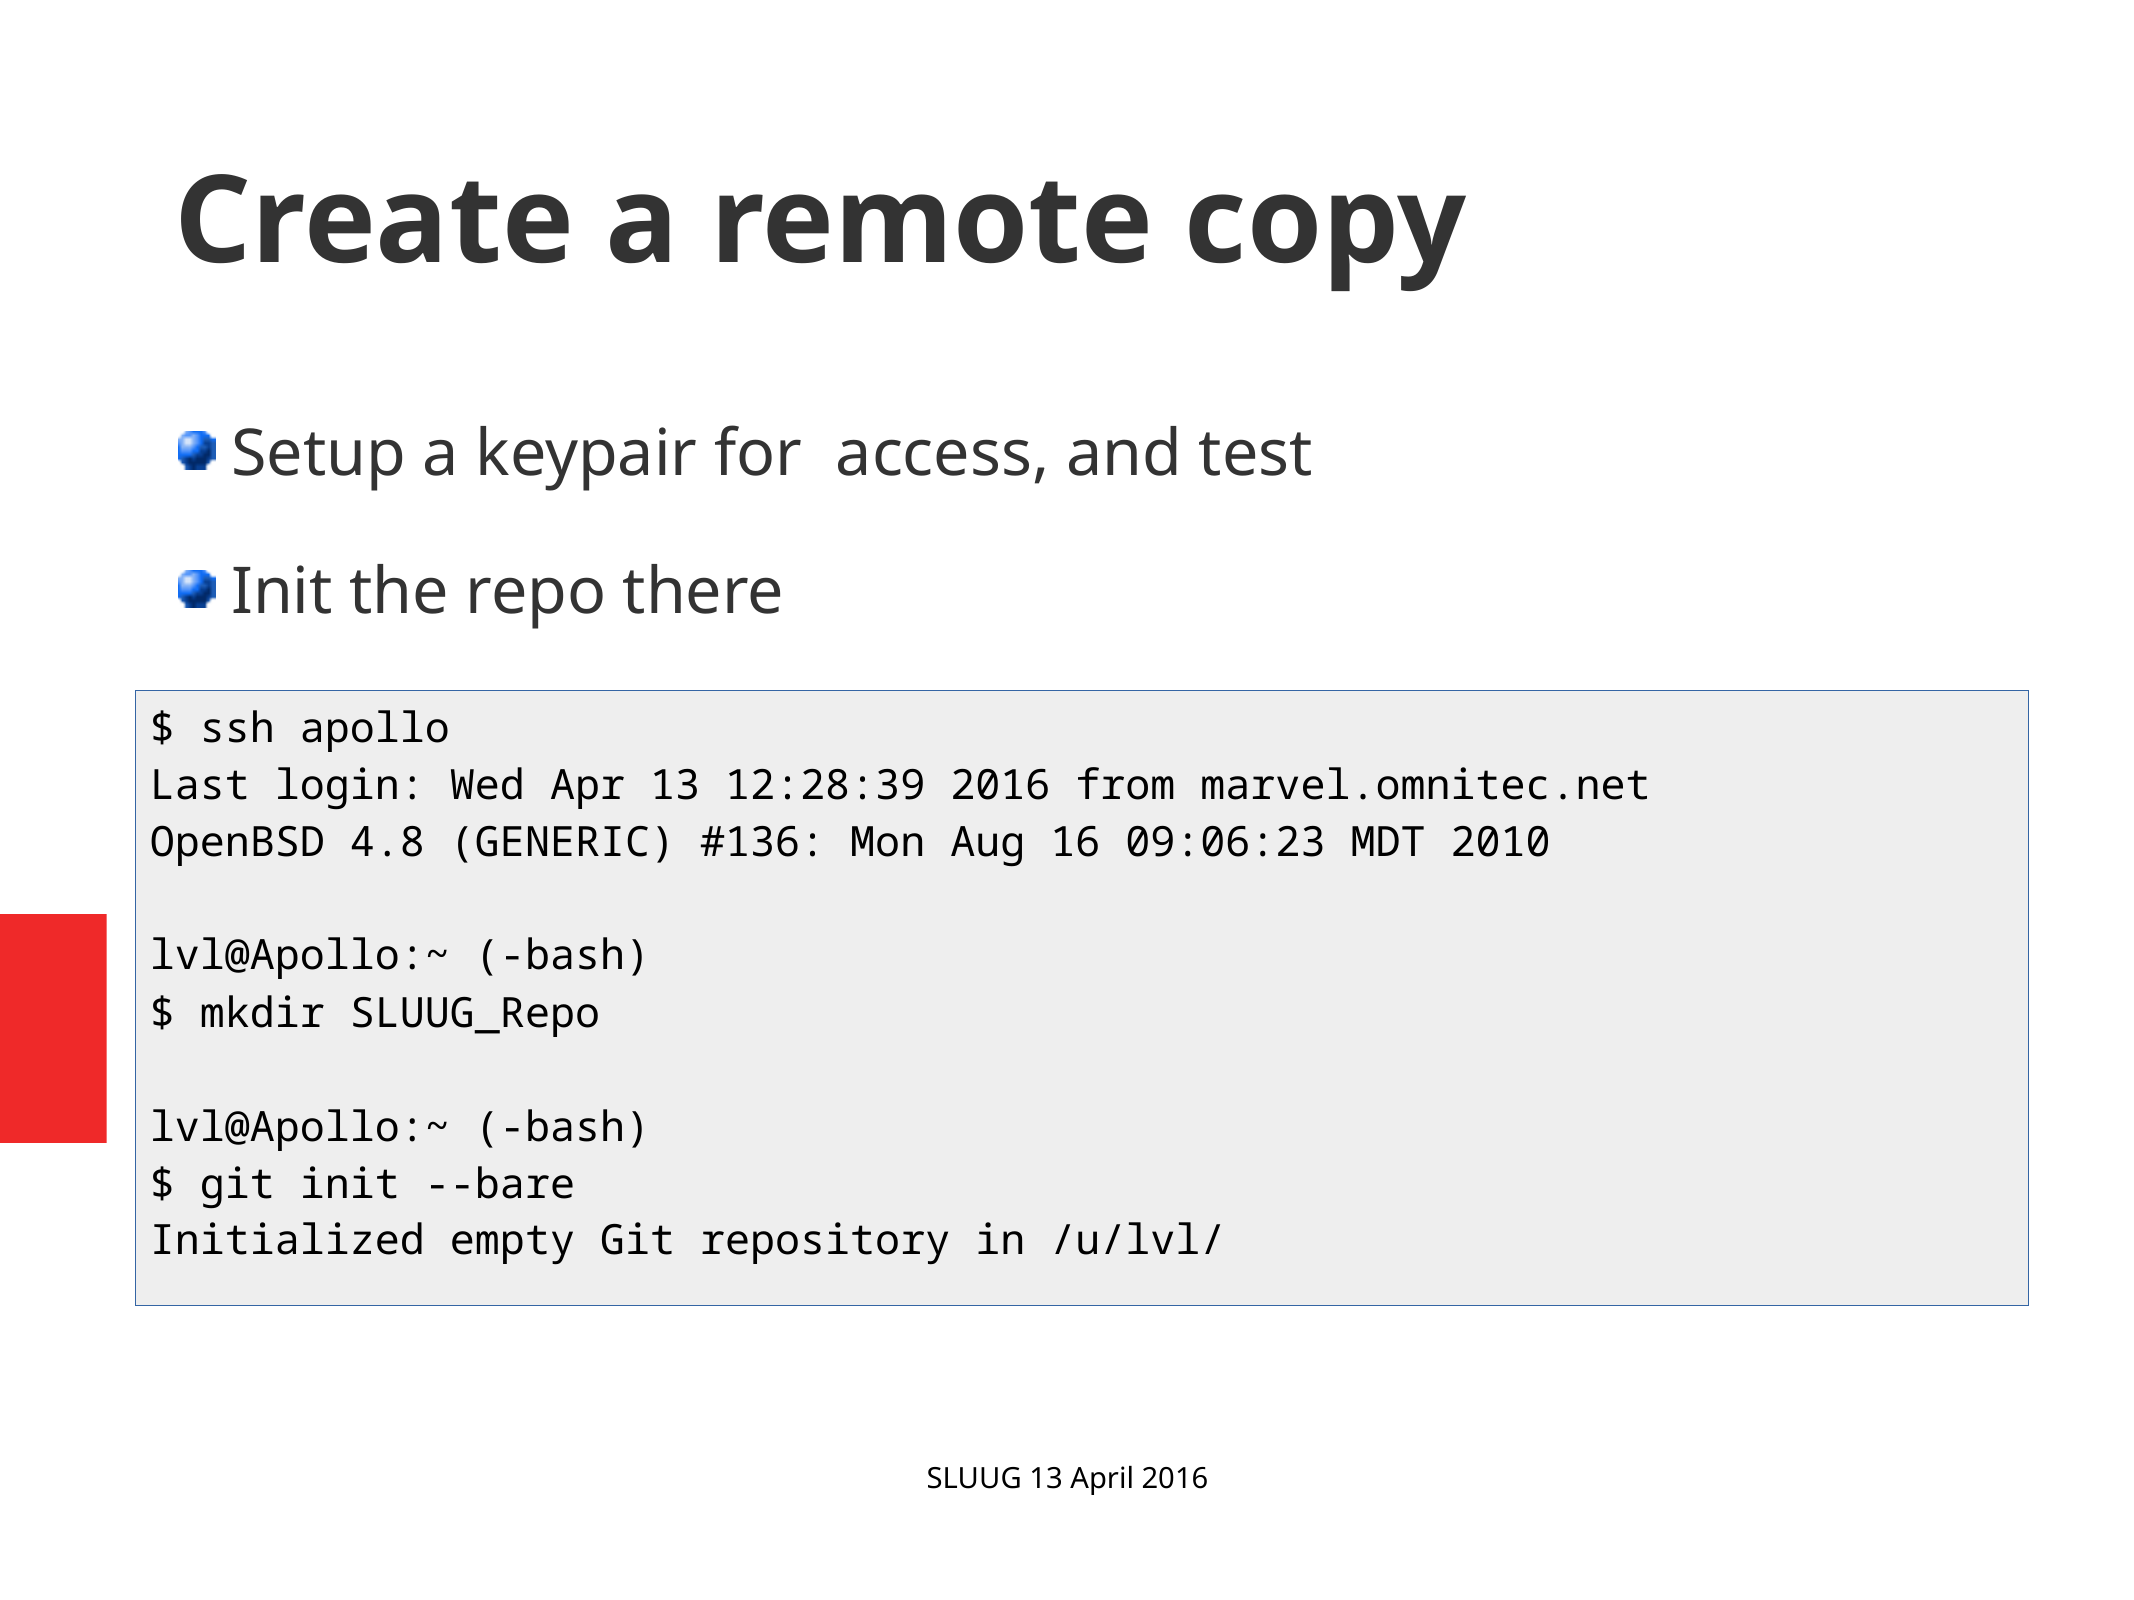

# Create a remote copy
Setup a keypair for access, and test
Init the repo there
$ ssh apollo
Last login: Wed Apr 13 12:28:39 2016 from marvel.omnitec.net
OpenBSD 4.8 (GENERIC) #136: Mon Aug 16 09:06:23 MDT 2010
lvl@Apollo:~ (-bash)
$ mkdir SLUUG_Repo
lvl@Apollo:~ (-bash)
$ git init --bare
Initialized empty Git repository in /u/lvl/